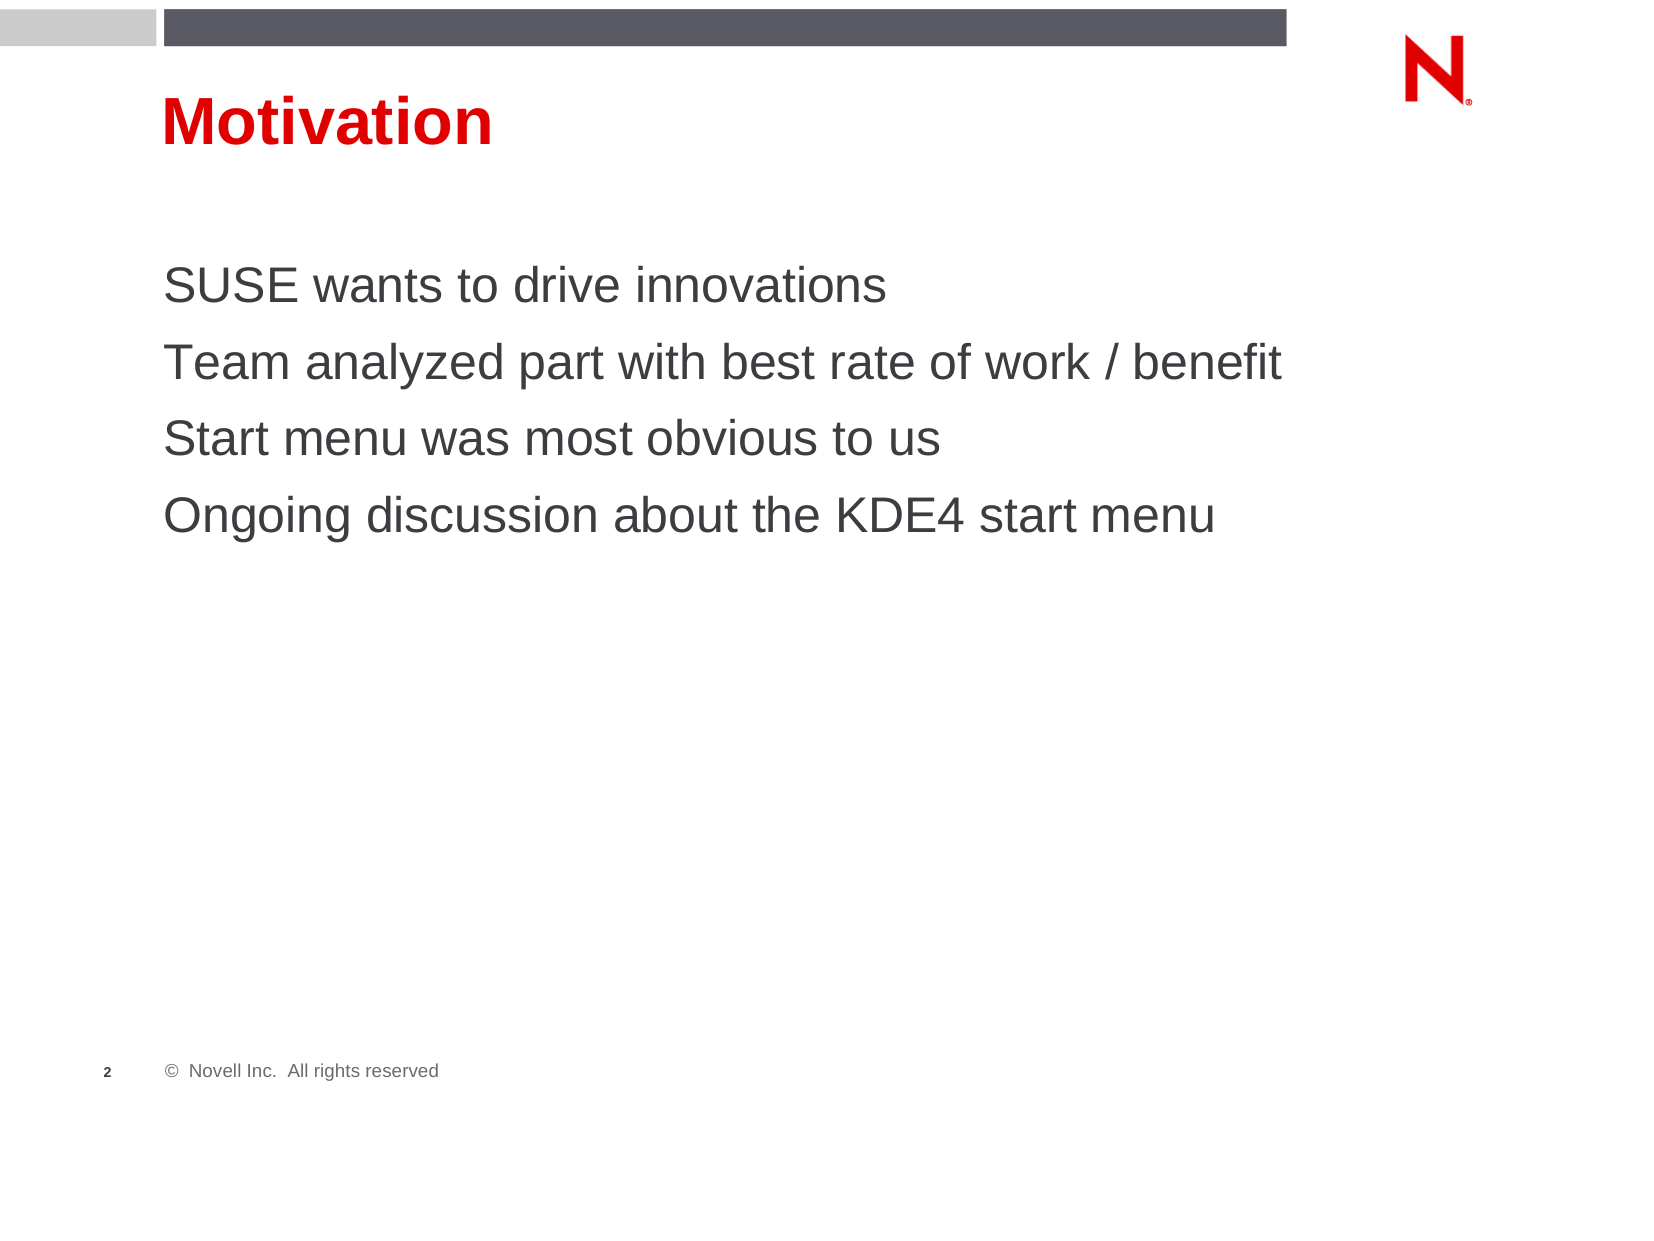

# Motivation
SUSE wants to drive innovations
Team analyzed part with best rate of work / benefit
Start menu was most obvious to us
Ongoing discussion about the KDE4 start menu